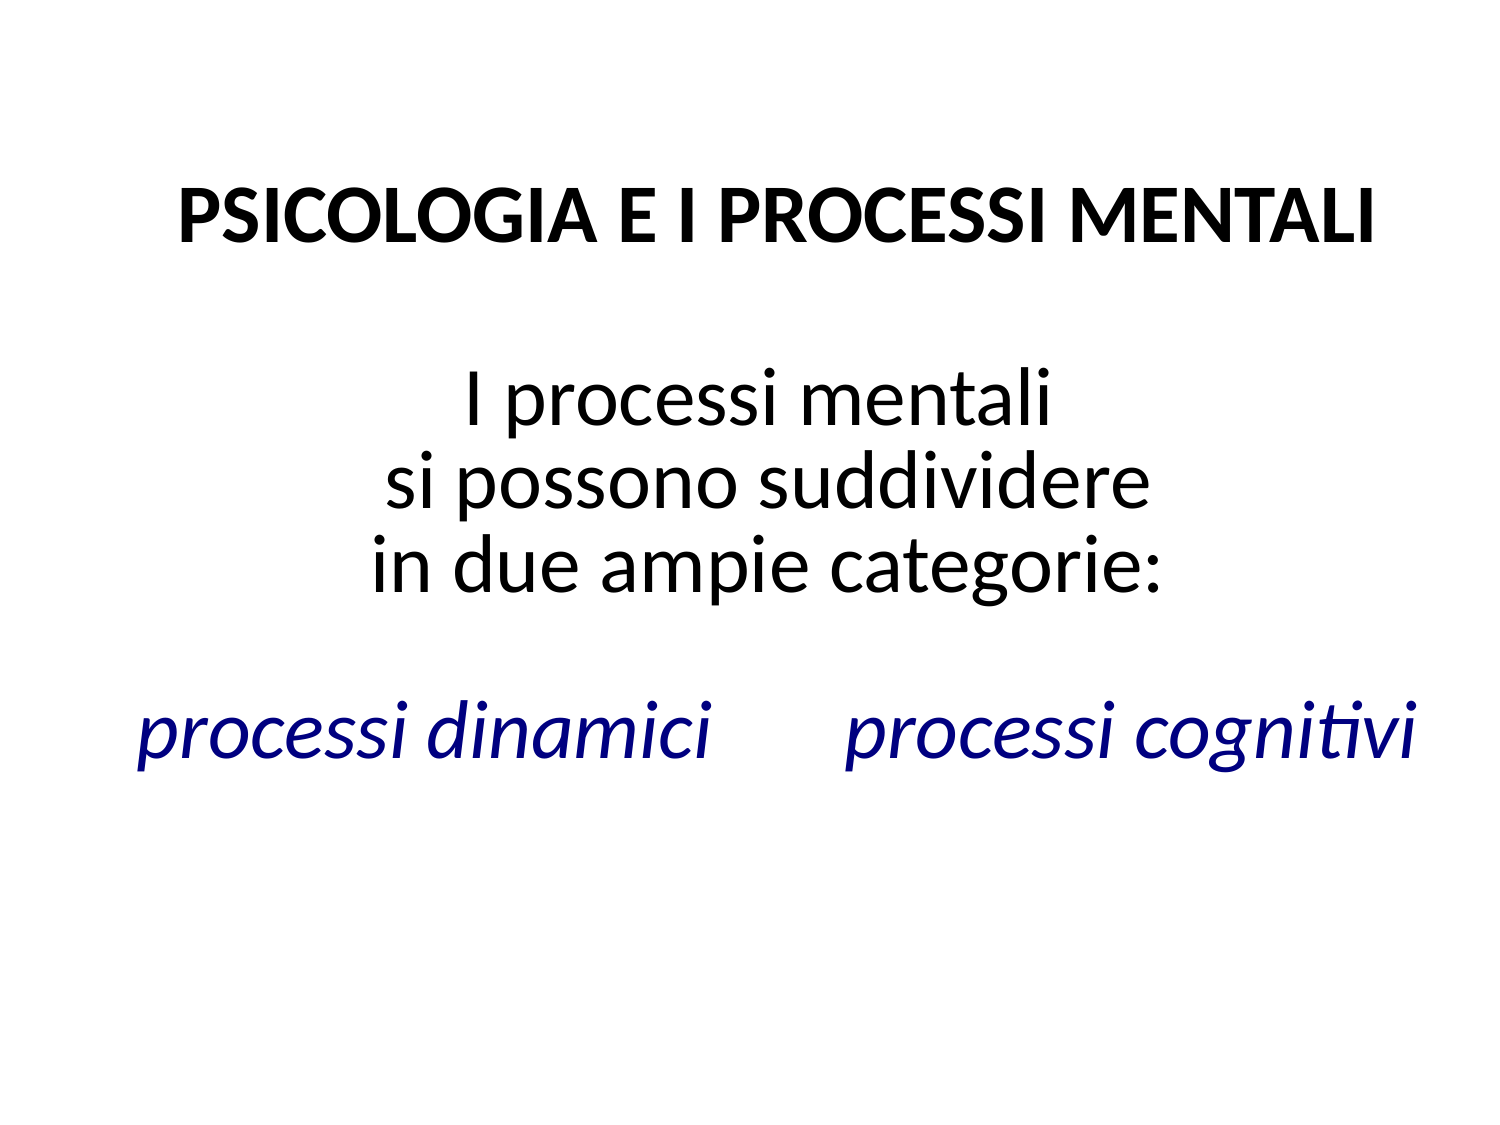

# PSICOLOGIA E I PROCESSI MENTALI I processi mentali si possono suddividere in due ampie categorie: processi dinamici processi cognitivi